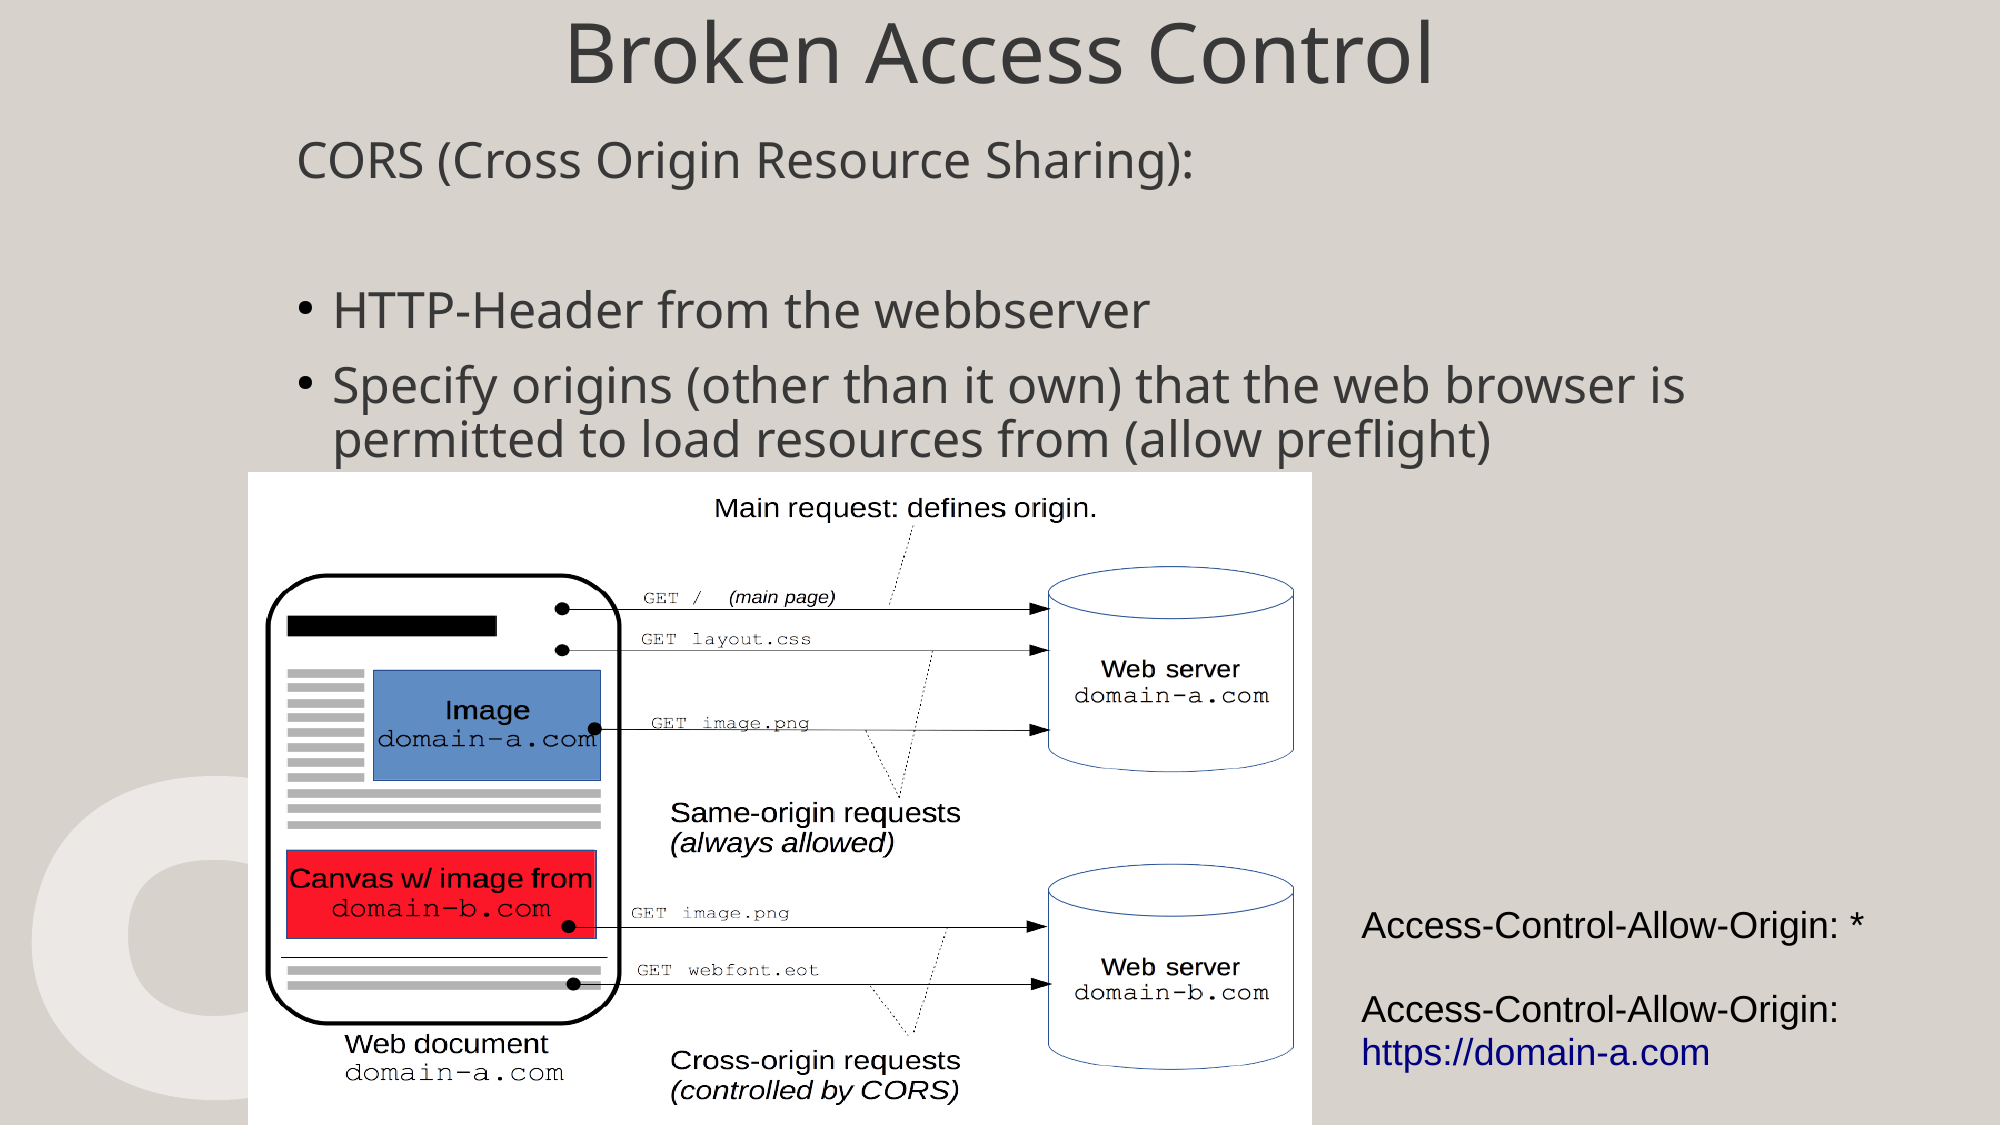

Broken Access Control
CORS (Cross Origin Resource Sharing):
HTTP-Header from the webbserver
Specify origins (other than it own) that the web browser is permitted to load resources from (allow preflight)
#
Access-Control-Allow-Origin: *
Access-Control-Allow-Origin: https://domain-a.com
A1: Broken Access Control